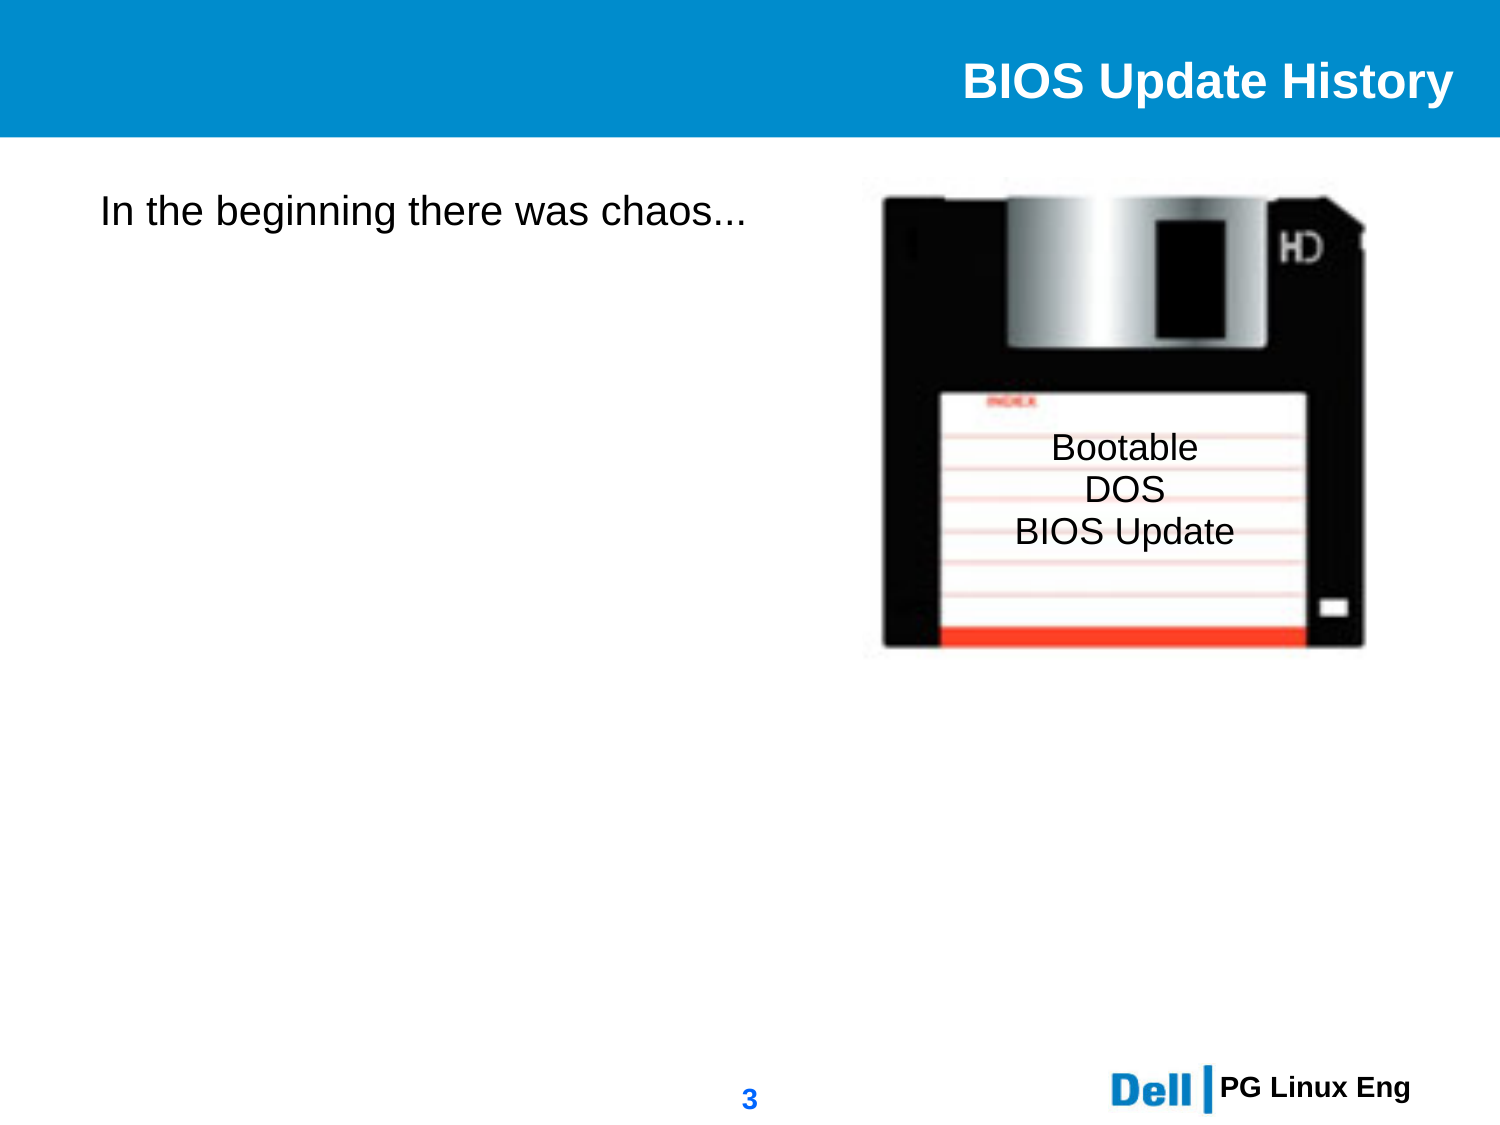

# BIOS Update History
Bootable
DOS
BIOS Update
In the beginning there was chaos...